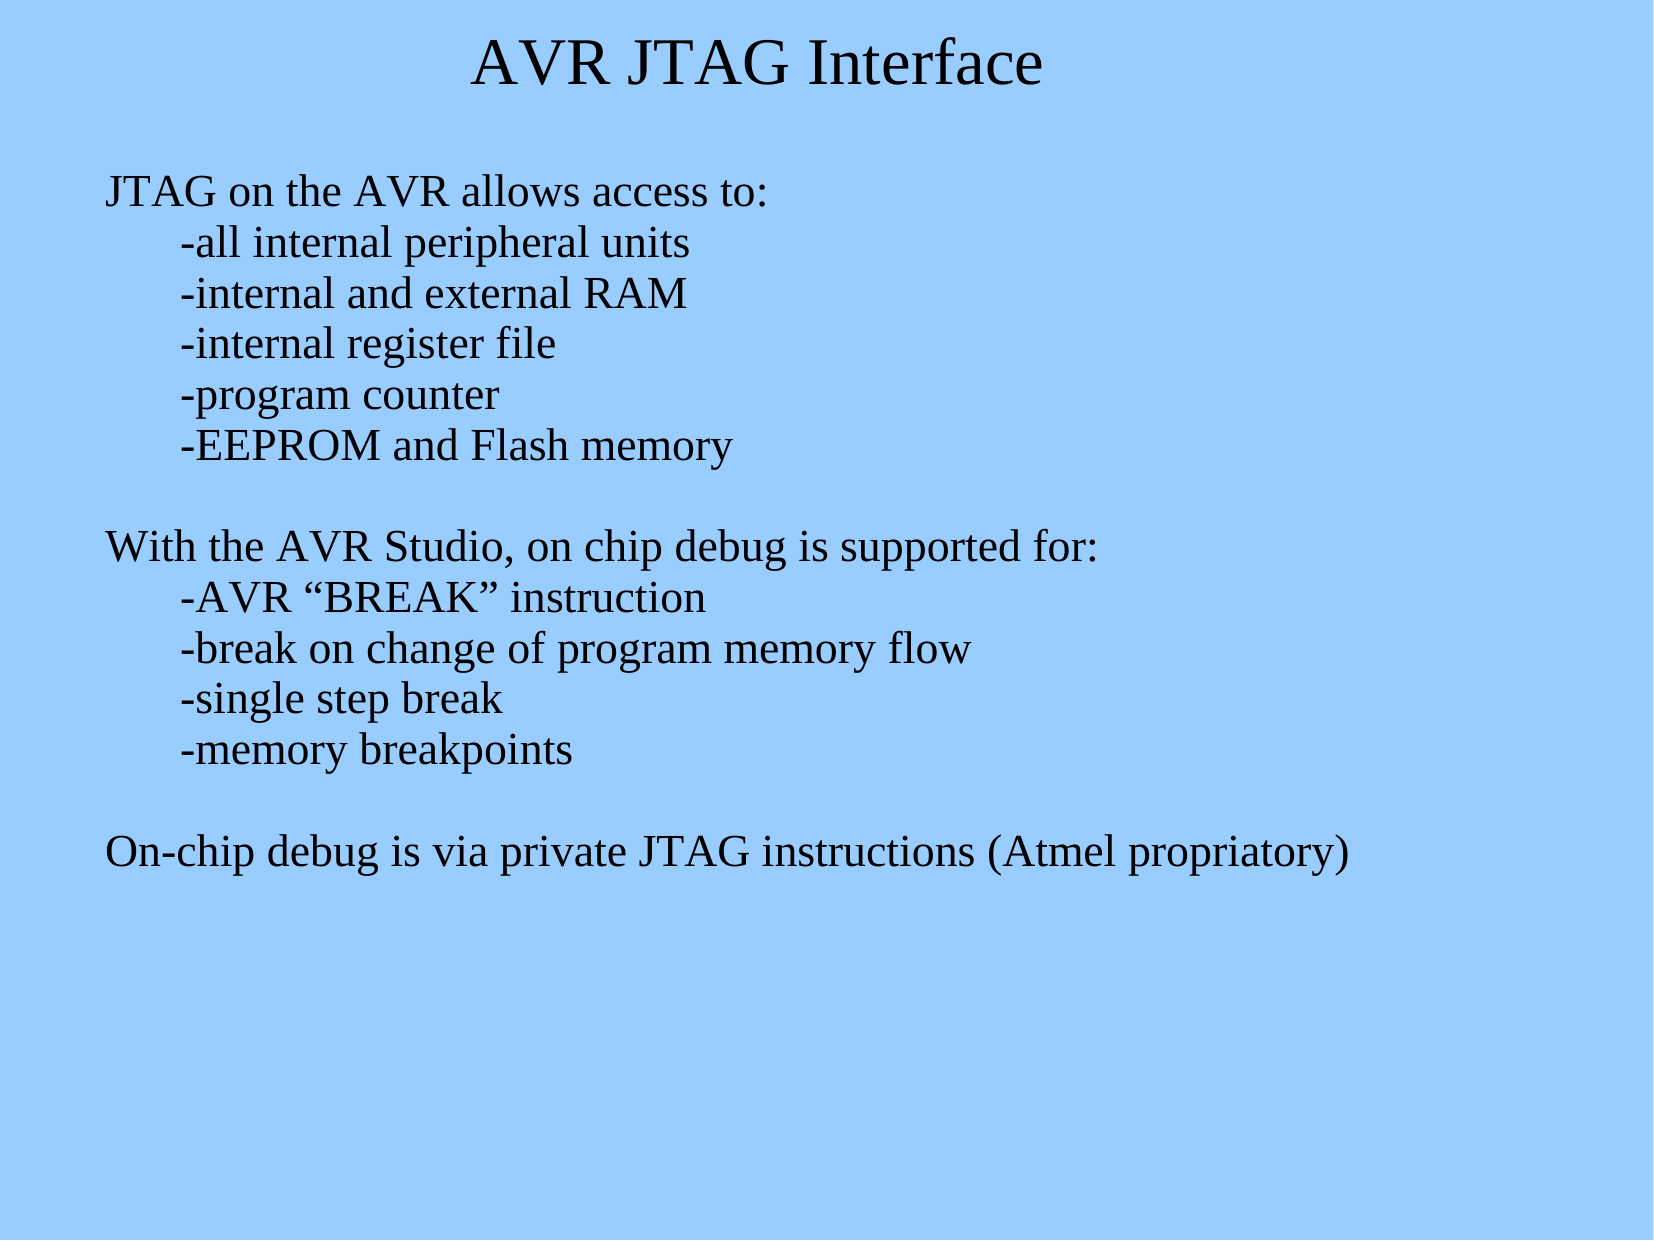

AVR JTAG Interface
JTAG on the AVR allows access to:
	-all internal peripheral units
	-internal and external RAM
	-internal register file
	-program counter
	-EEPROM and Flash memory
With the AVR Studio, on chip debug is supported for:
	-AVR “BREAK” instruction
	-break on change of program memory flow
	-single step break
	-memory breakpoints
On-chip debug is via private JTAG instructions (Atmel propriatory)